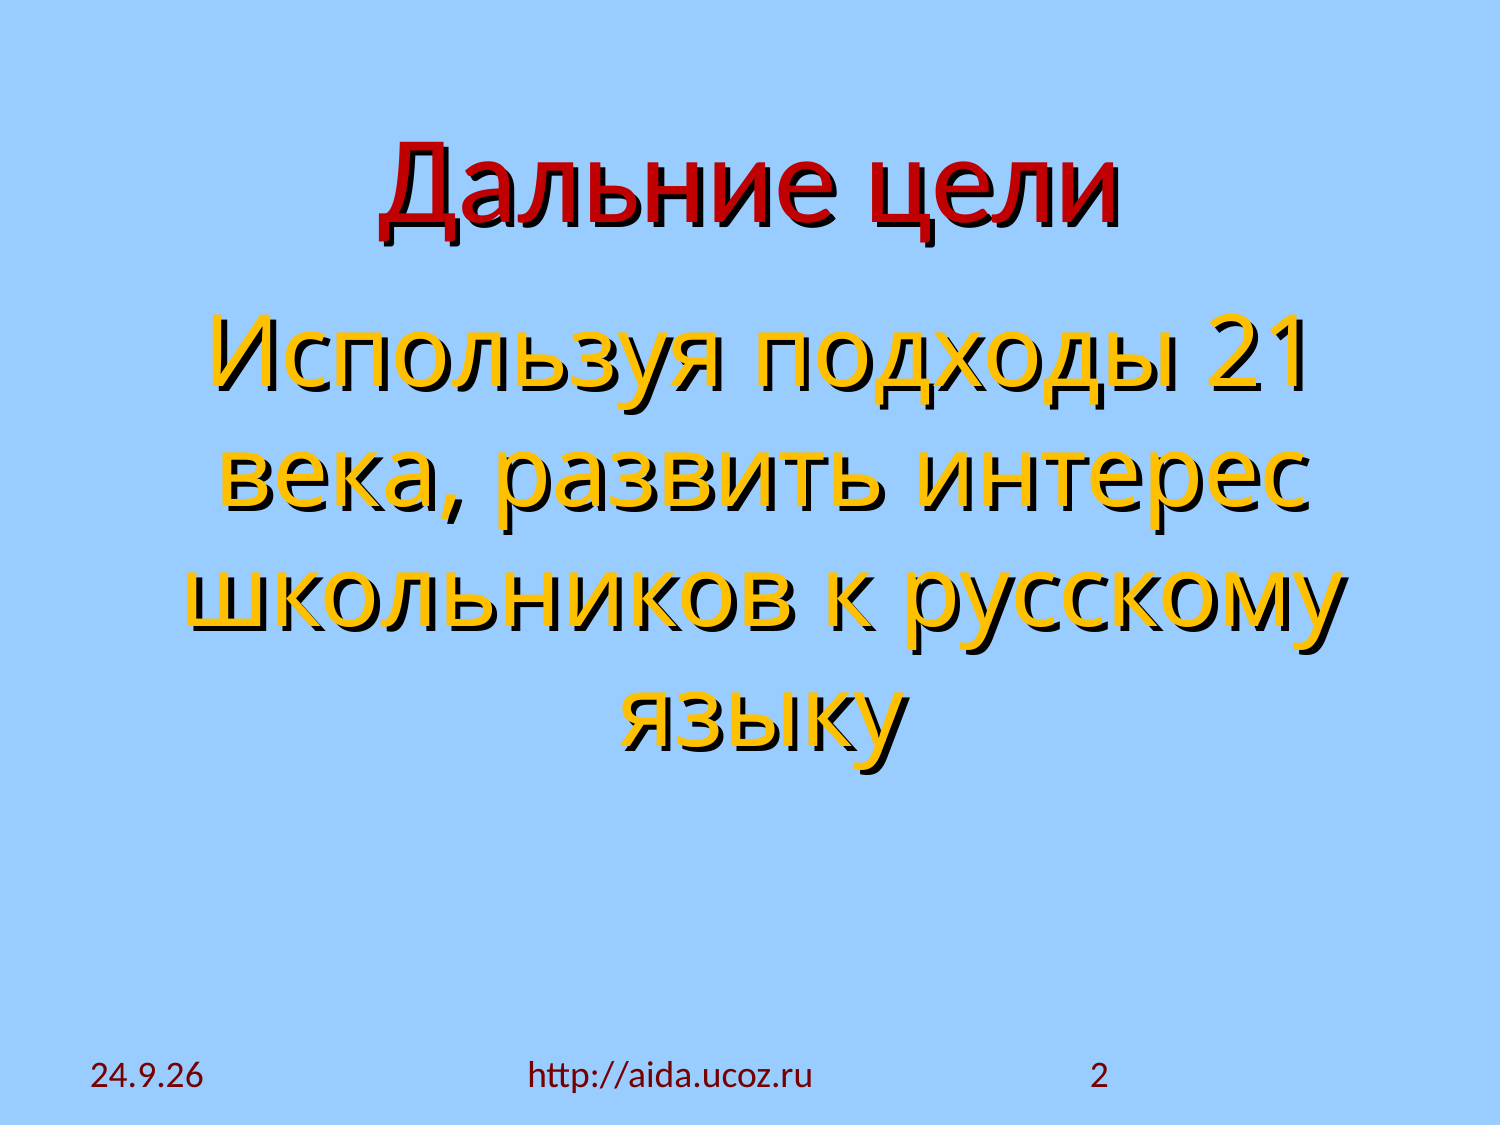

# Дальние цели
Используя подходы 21 века, развить интерес школьников к русскому языку
http://aida.ucoz.ru